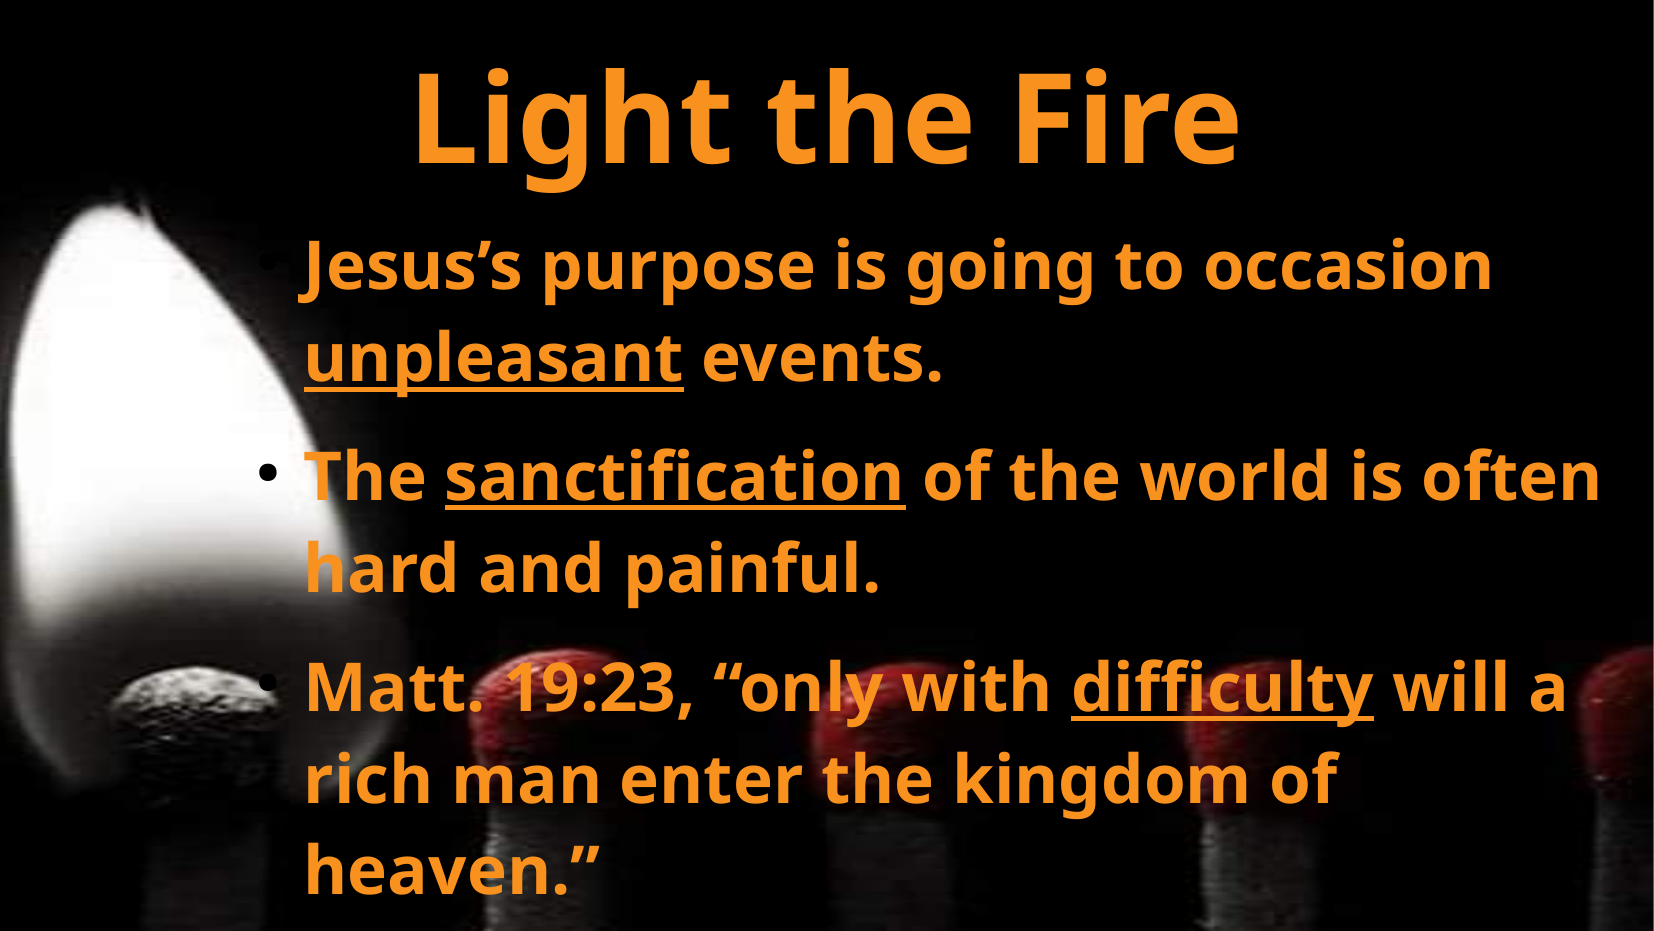

# Light the Fire
Jesus’s purpose is going to occasion unpleasant events.
The sanctification of the world is often hard and painful.
Matt. 19:23, “only with difficulty will a rich man enter the kingdom of heaven.”